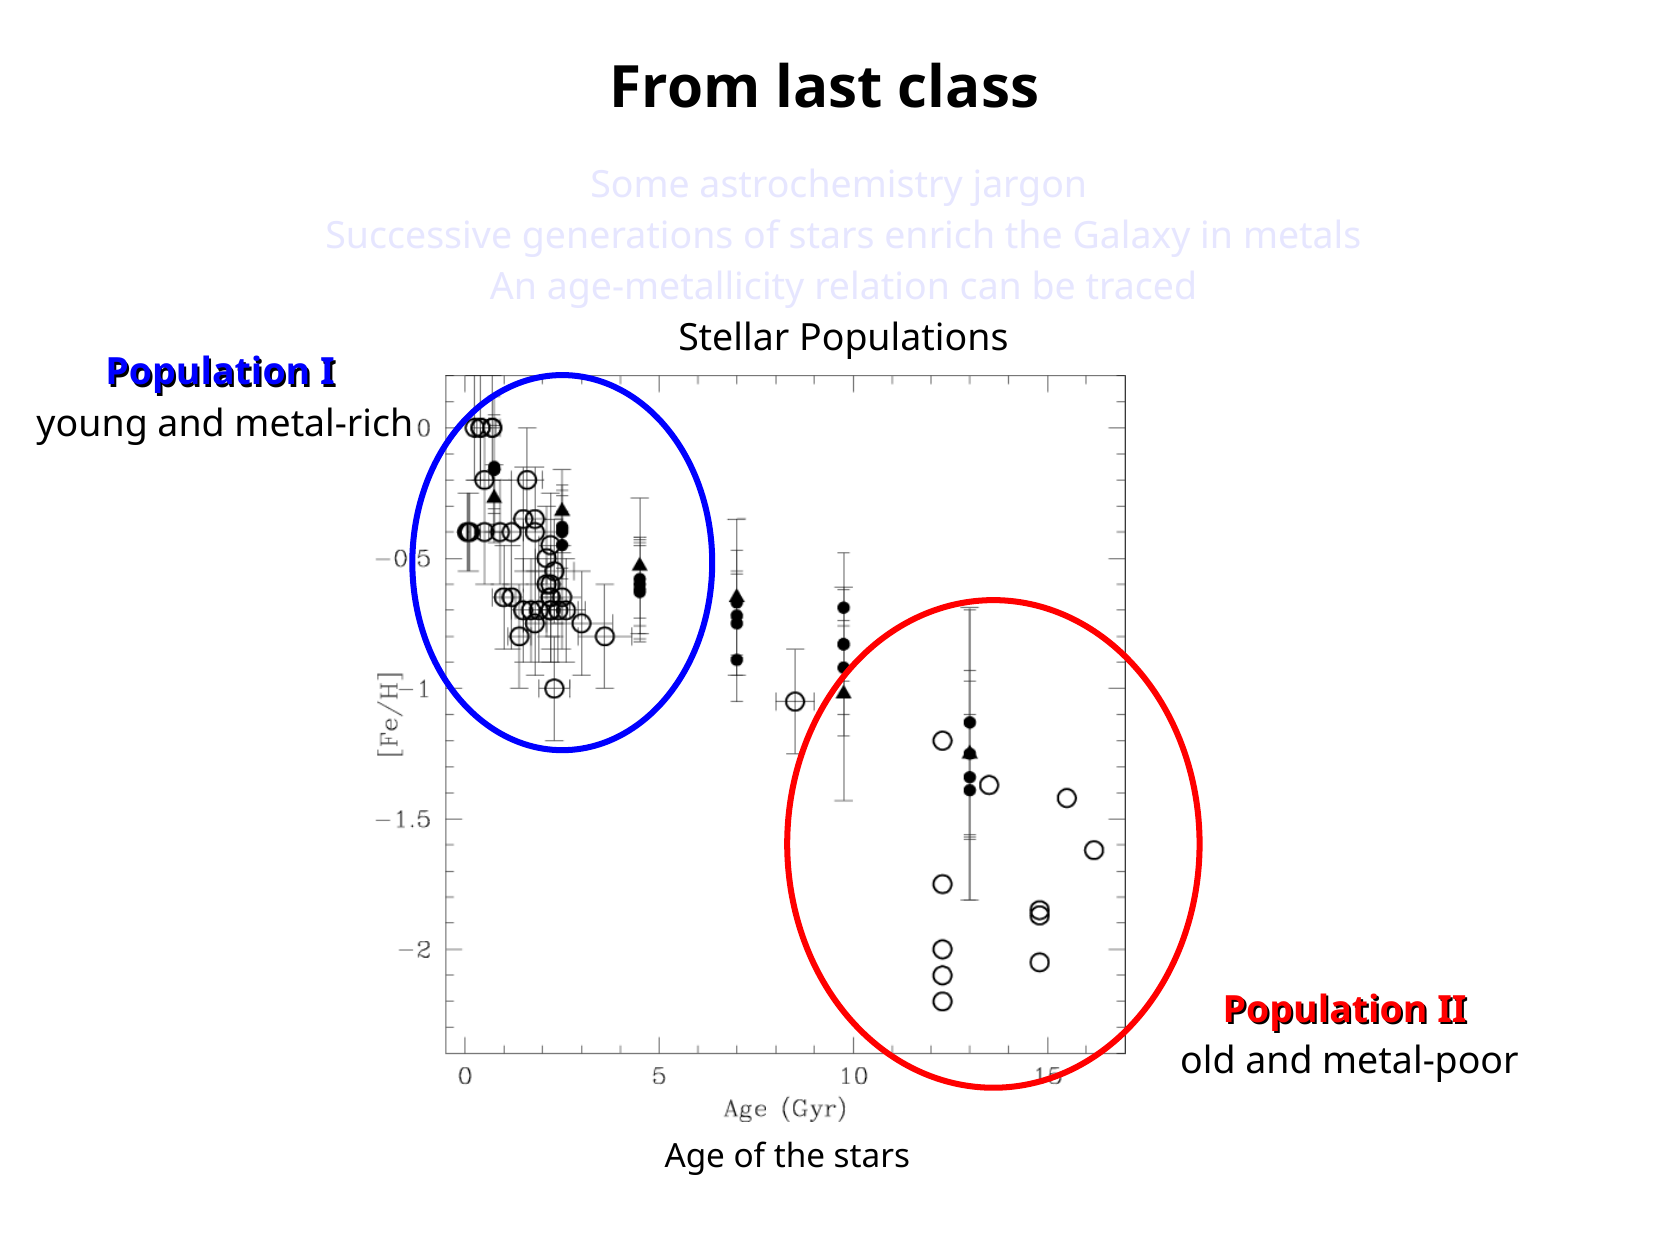

From last class
Some astrochemistry jargon
Successive generations of stars enrich the Galaxy in metals
An age-metallicity relation can be traced
Stellar Populations
Population I
young and metal-rich
Population II
old and metal-poor
Age of the stars